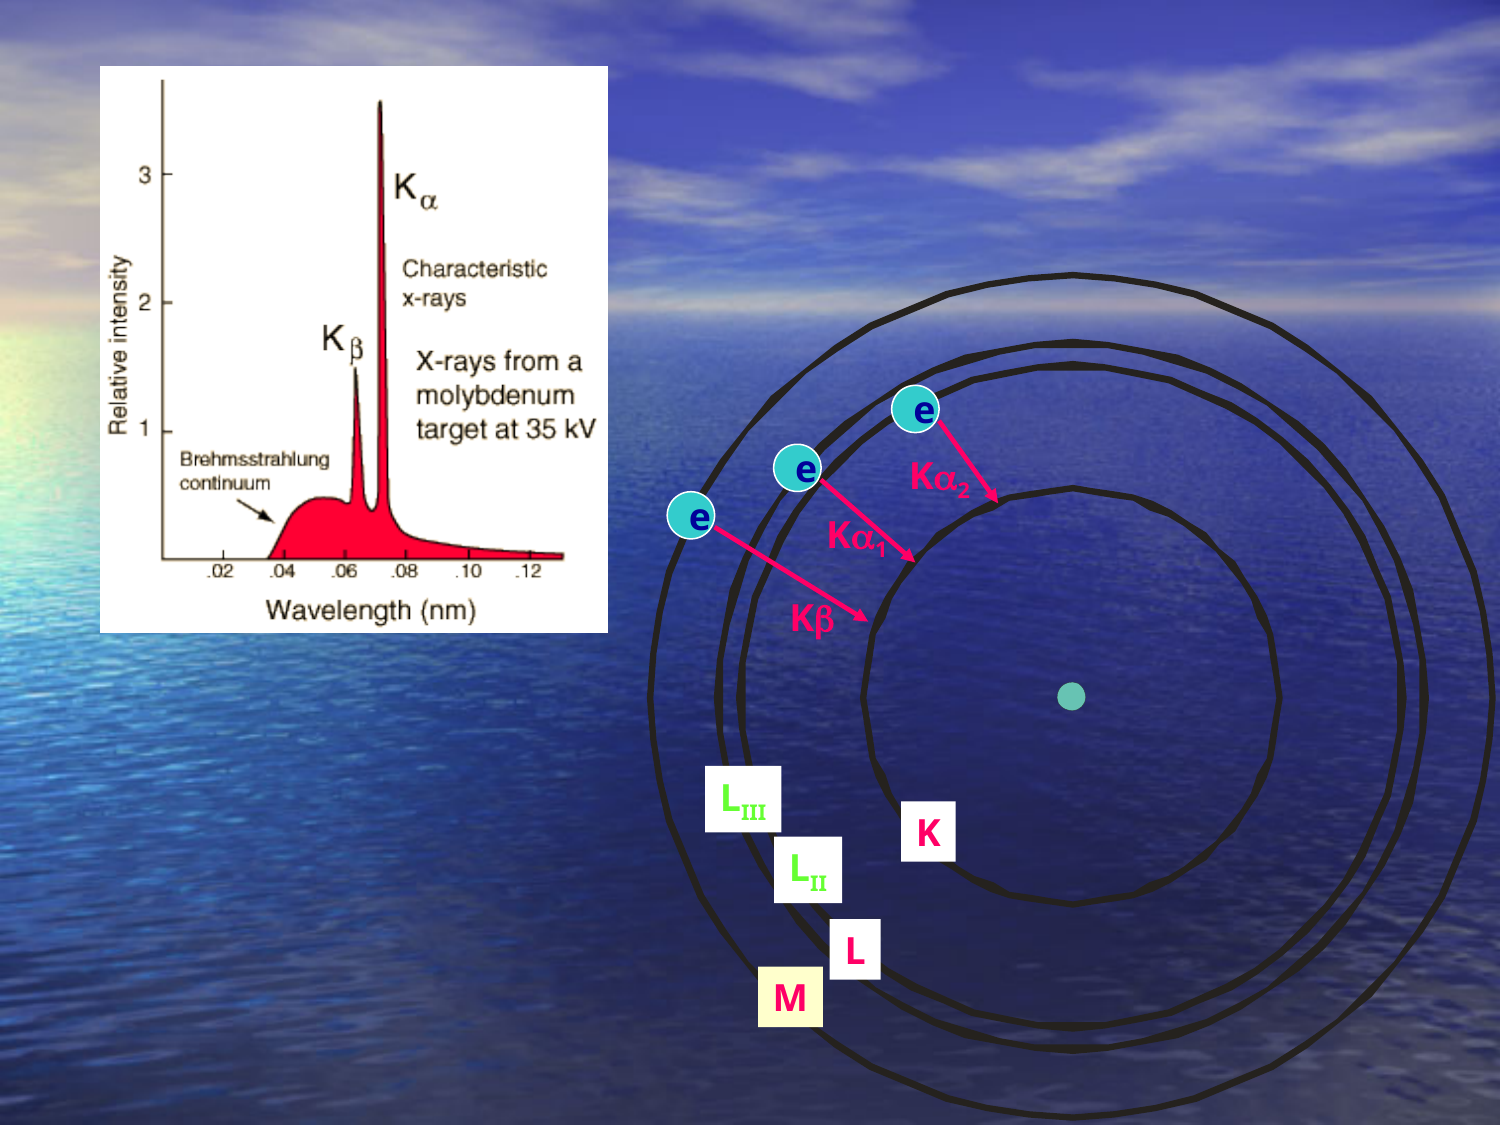

e
e
K2
e
K1
K
LIII
K
LII
L
M